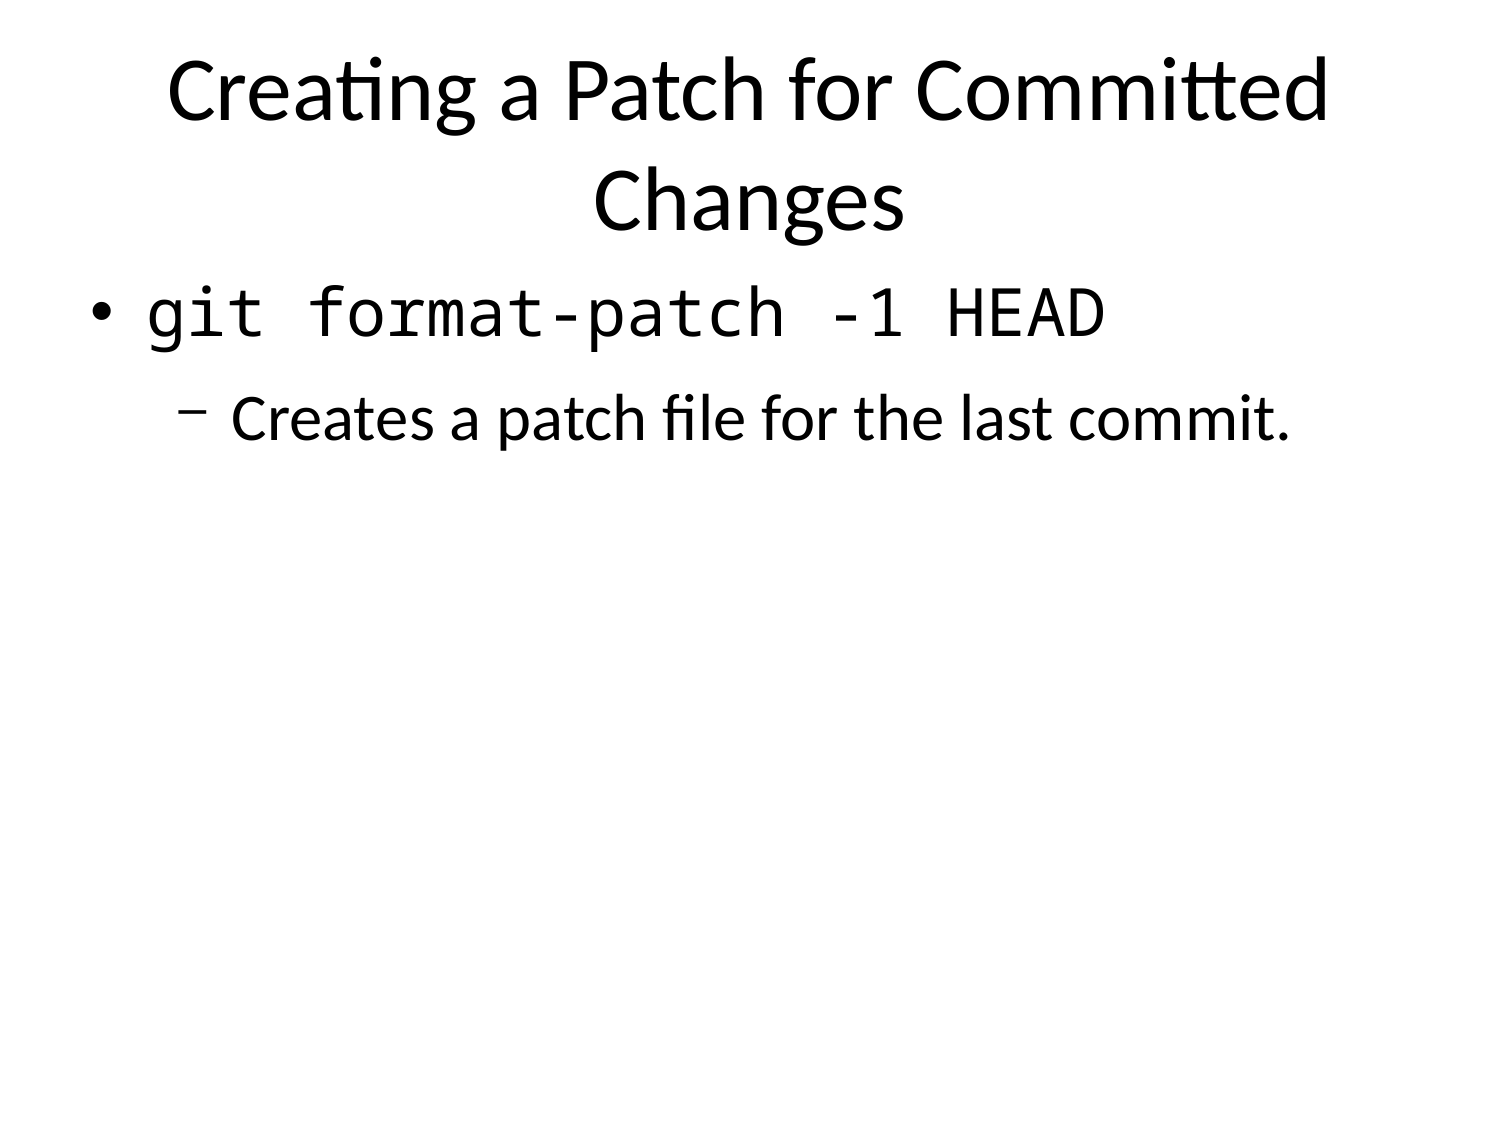

# Creating a Patch for Committed Changes
git format-patch -1 HEAD
Creates a patch file for the last commit.